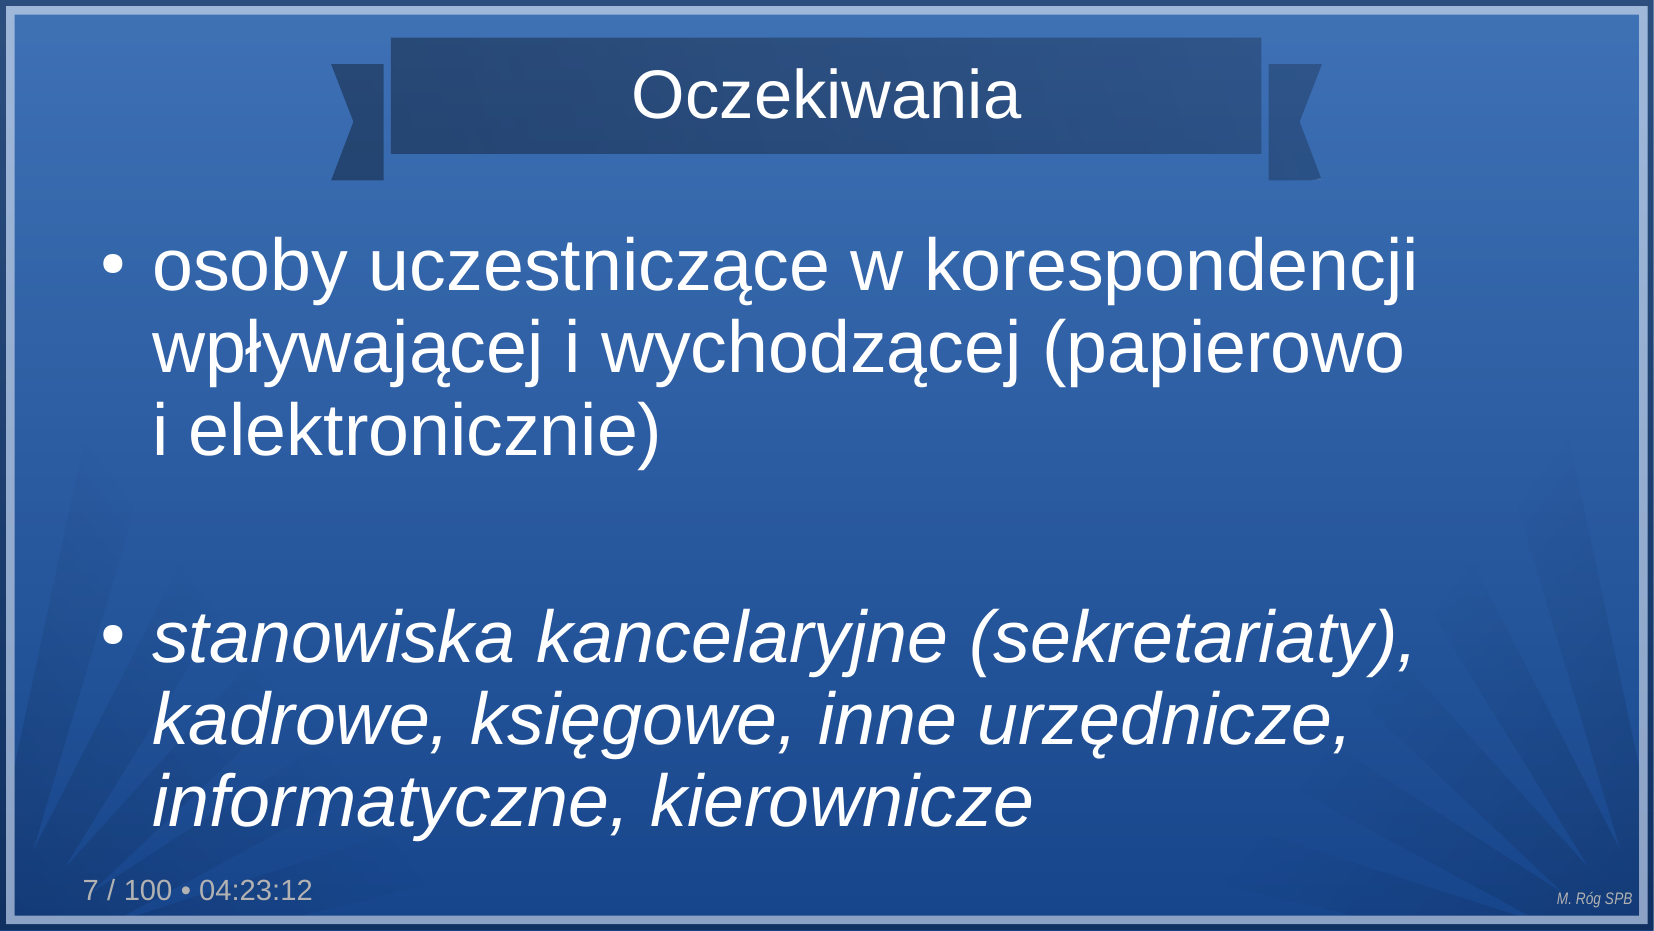

# Oczekiwania
osoby uczestniczące w korespondencji wpływającej i wychodzącej (papierowo i elektronicznie)
stanowiska kancelaryjne (sekretariaty), kadrowe, księgowe, inne urzędnicze, informatyczne, kierownicze